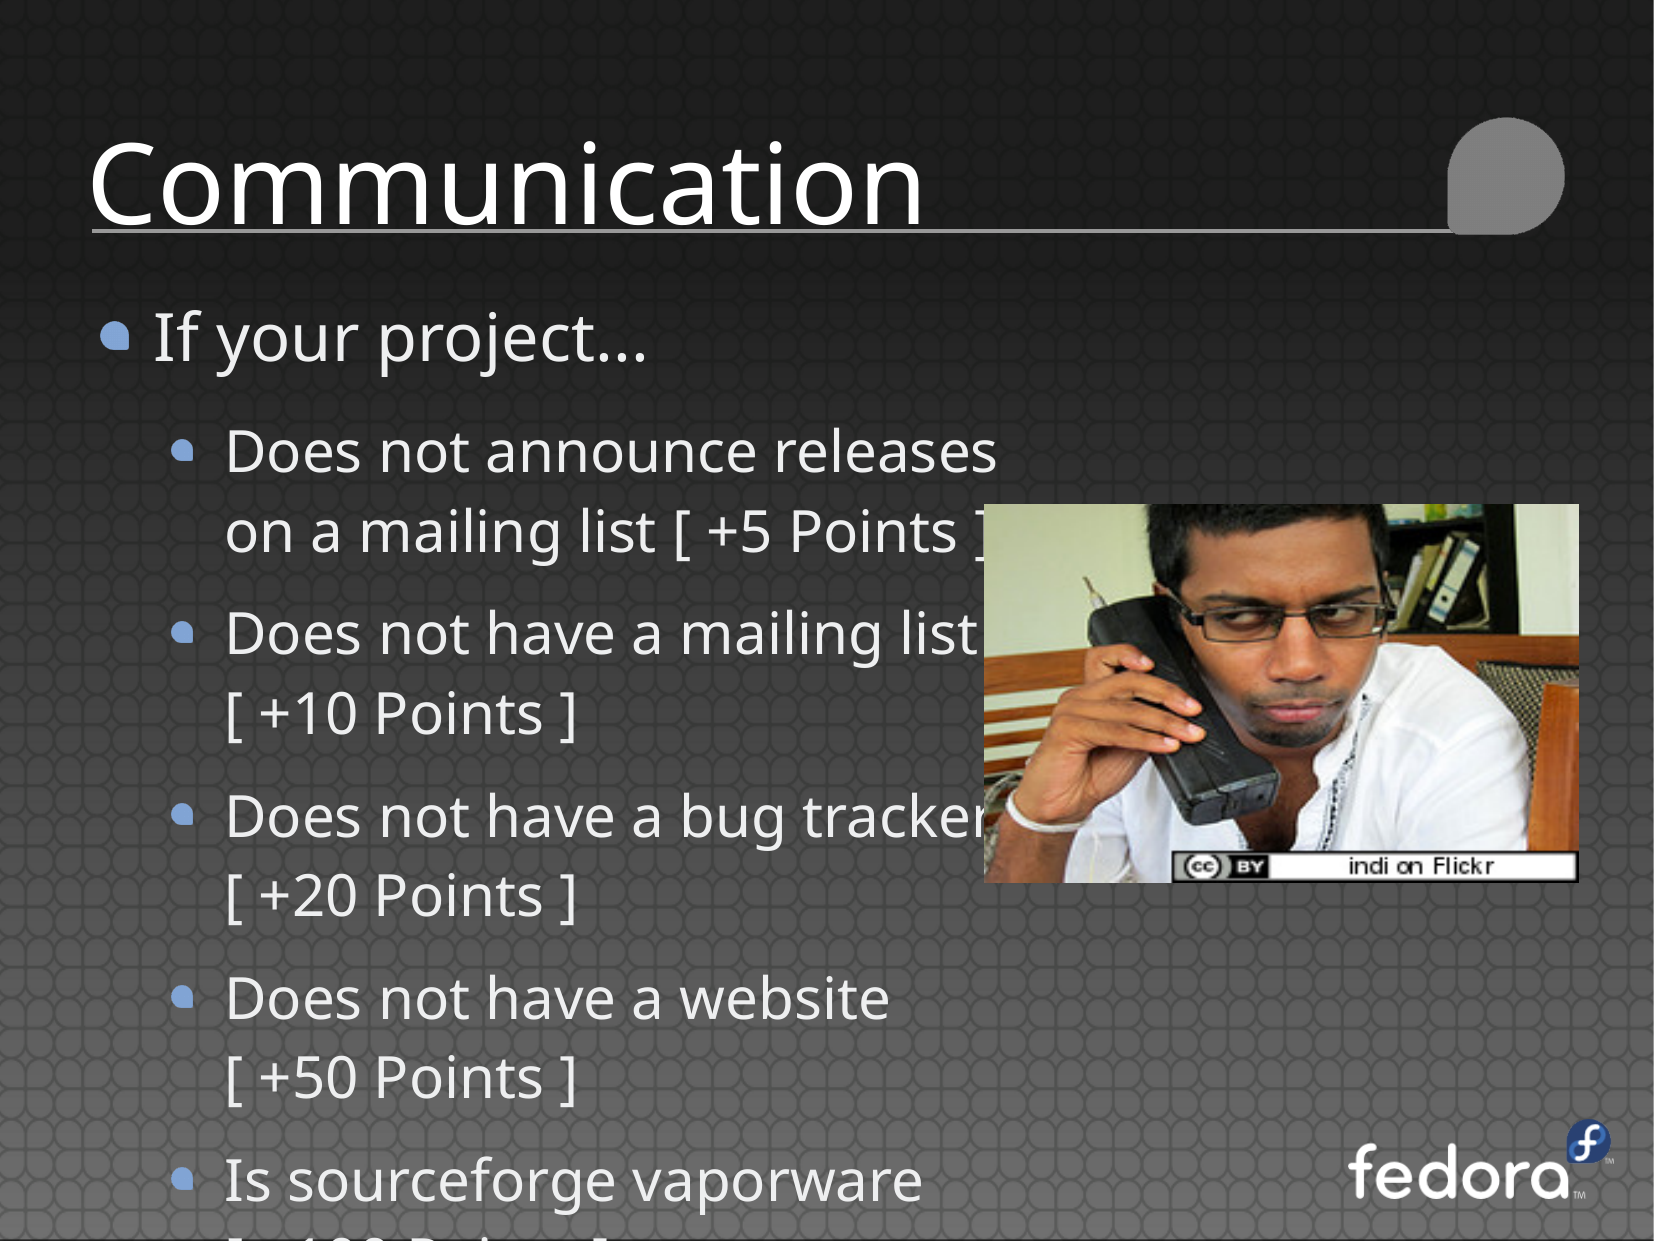

# Communication
If your project...
Does not announce releases on a mailing list [ +5 Points ]
Does not have a mailing list
[ +10 Points ]
Does not have a bug tracker
[ +20 Points ]
Does not have a website
[ +50 Points ]
Is sourceforge vaporware
[ +100 Points ]